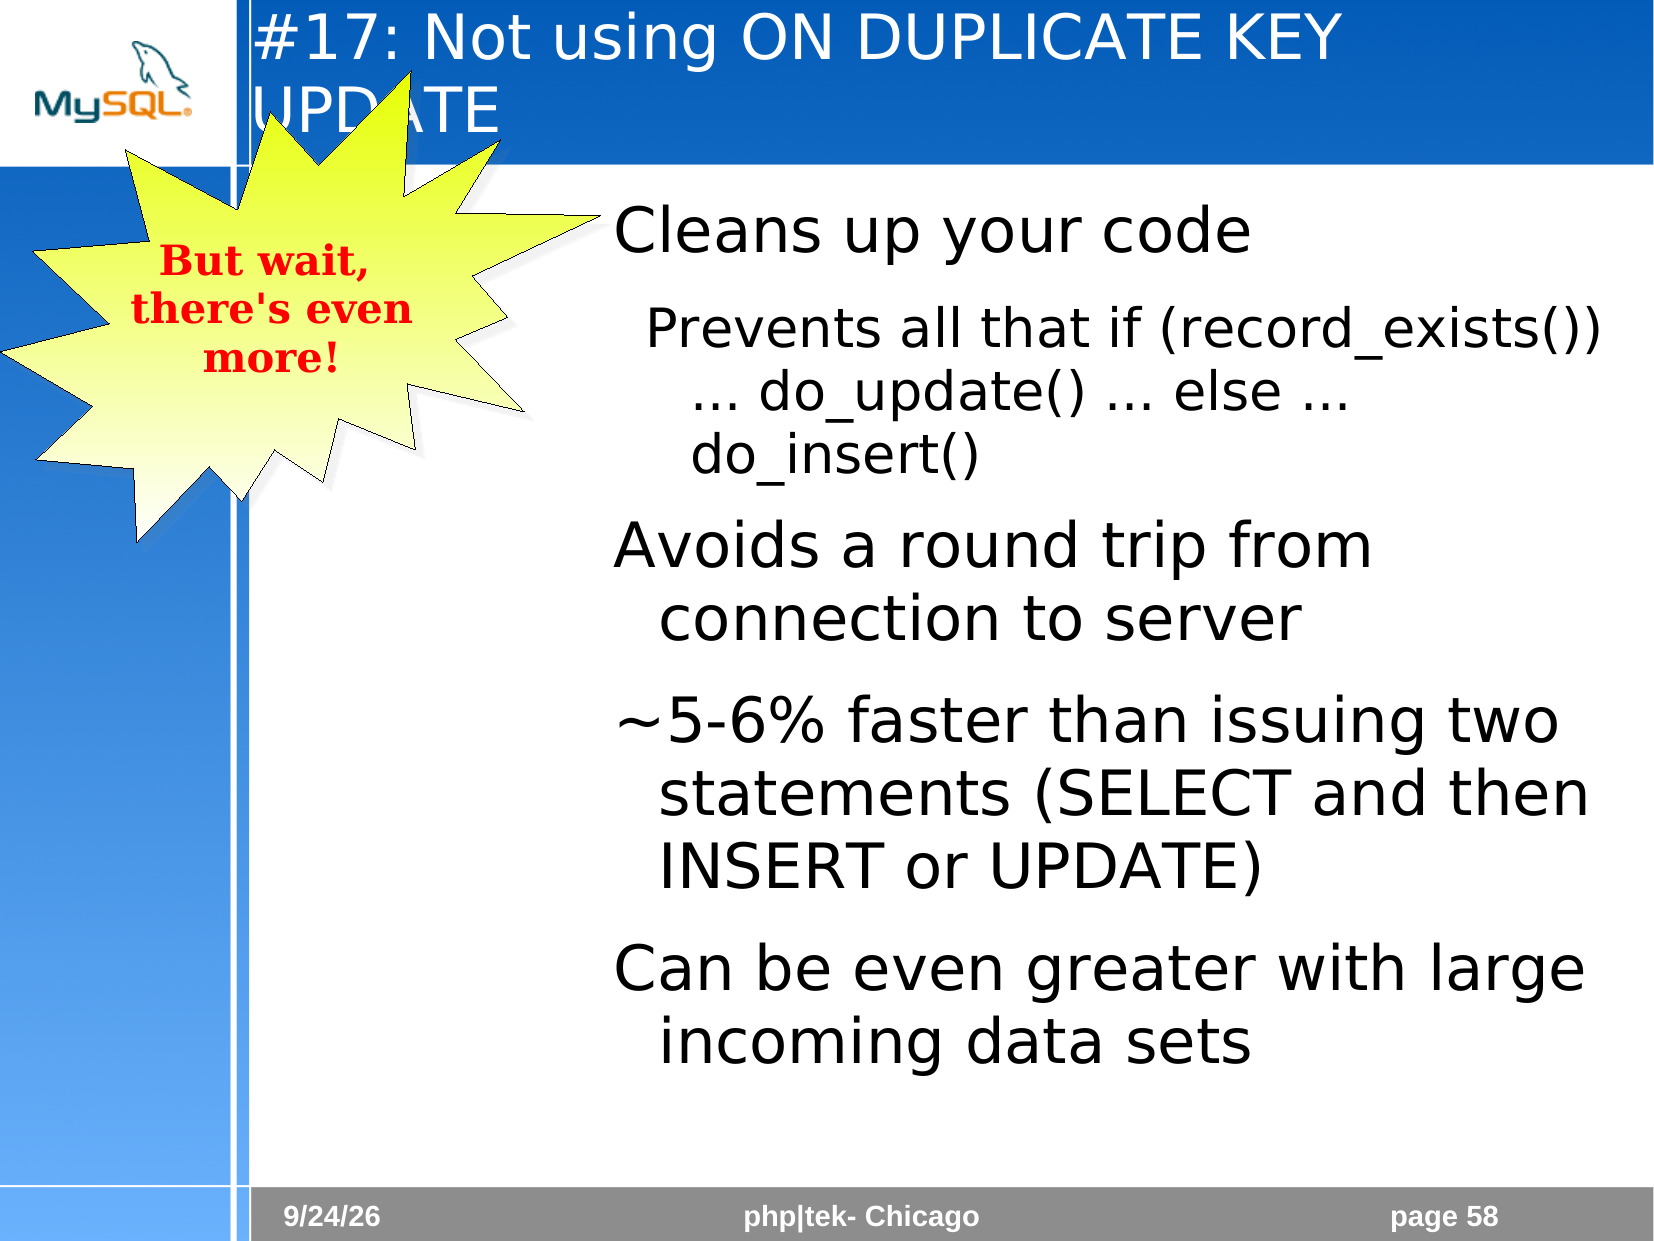

# #17: Not using ON DUPLICATE KEY UPDATE
But wait,
there's even
more!
Cleans up your code
Prevents all that if (record_exists()) ... do_update() ... else ... do_insert()
Avoids a round trip from connection to server
~5-6% faster than issuing two statements (SELECT and then INSERT or UPDATE)
Can be even greater with large incoming data sets